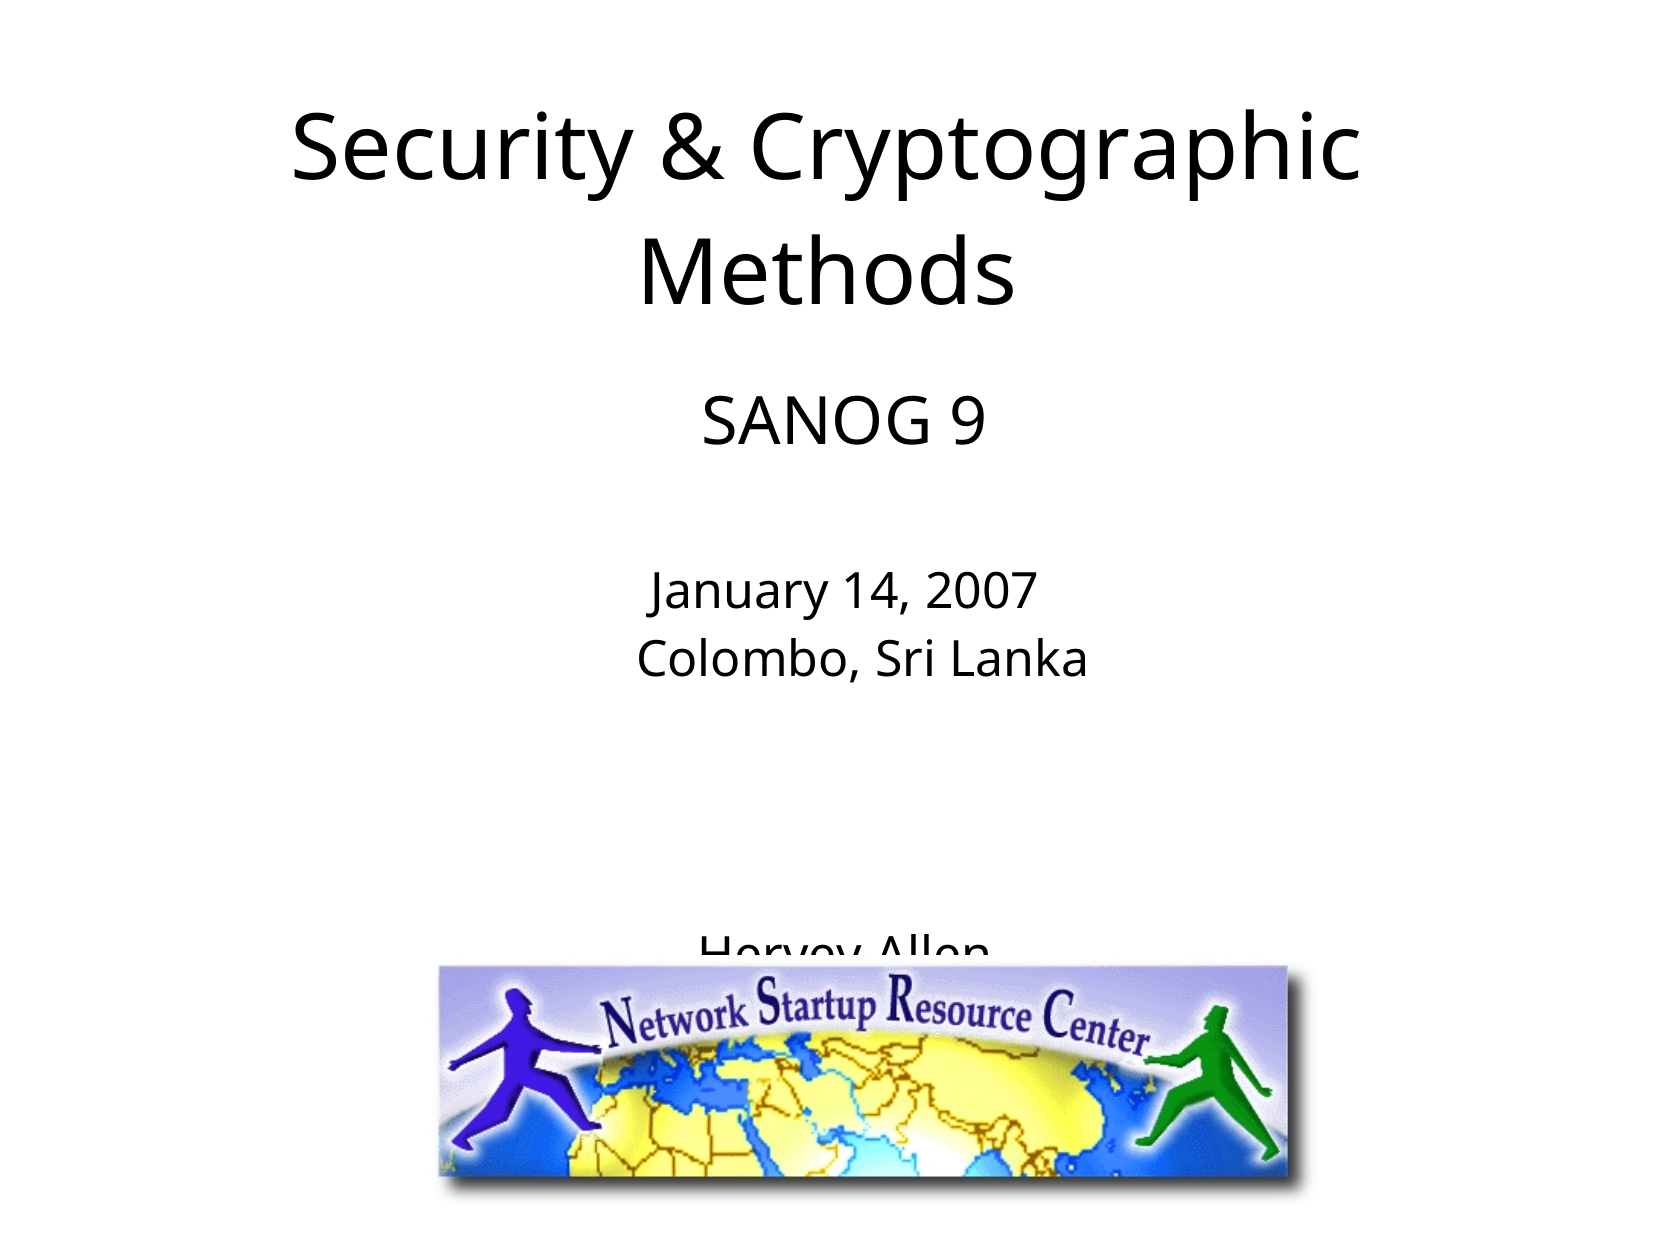

# Security & Cryptographic Methods
SANOG 9
January 14, 2007
Colombo, Sri Lanka
Hervey Allen